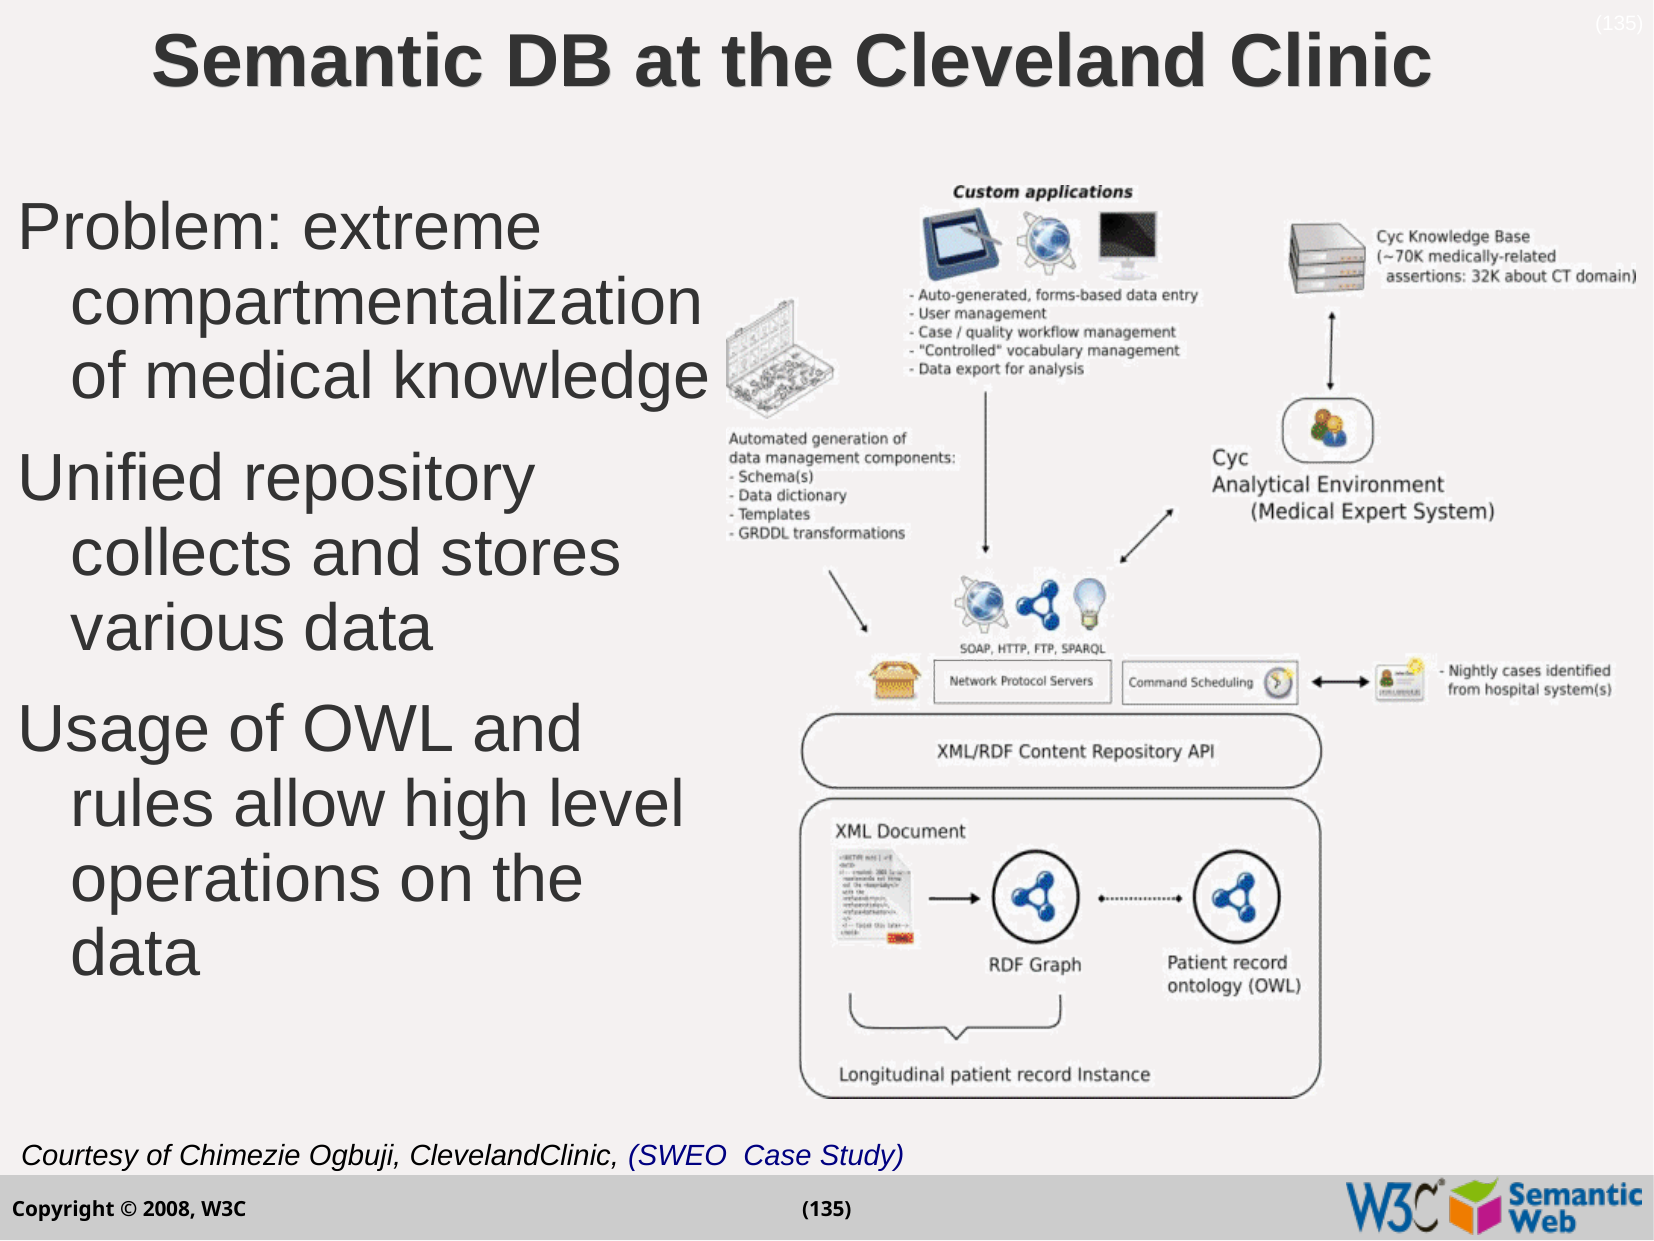

# Semantic DB at the Cleveland Clinic
Problem: extreme compartmentalization of medical knowledge
Unified repository collects and stores various data
Usage of OWL and rules allow high level operations on the data
Courtesy of Chimezie Ogbuji, ClevelandClinic, (SWEO Case Study)